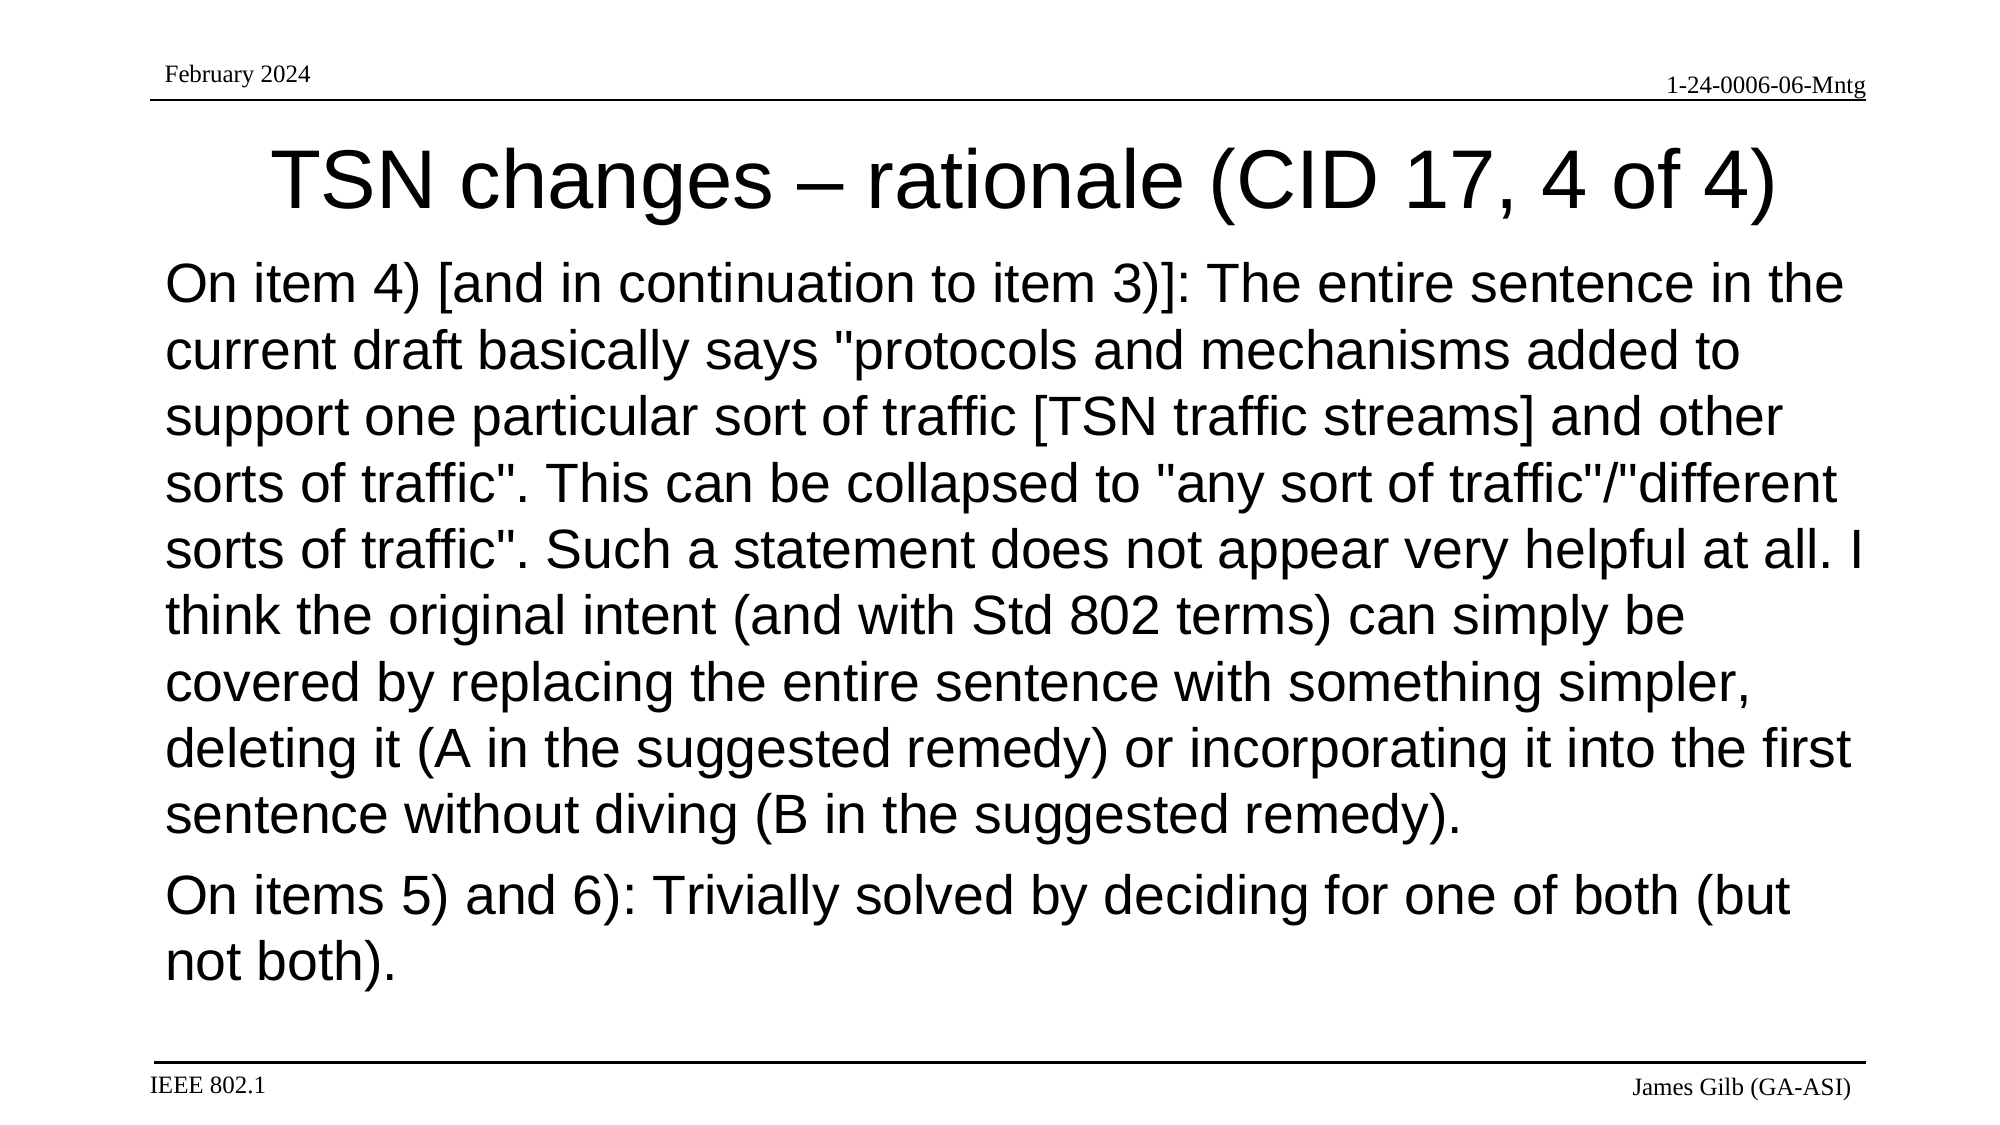

# TSN changes – rationale (CID 17, 4 of 4)
On item 4) [and in continuation to item 3)]: The entire sentence in the current draft basically says "protocols and mechanisms added to support one particular sort of traffic [TSN traffic streams] and other sorts of traffic". This can be collapsed to "any sort of traffic"/"different sorts of traffic". Such a statement does not appear very helpful at all. I think the original intent (and with Std 802 terms) can simply be covered by replacing the entire sentence with something simpler, deleting it (A in the suggested remedy) or incorporating it into the first sentence without diving (B in the suggested remedy).
On items 5) and 6): Trivially solved by deciding for one of both (but not both).